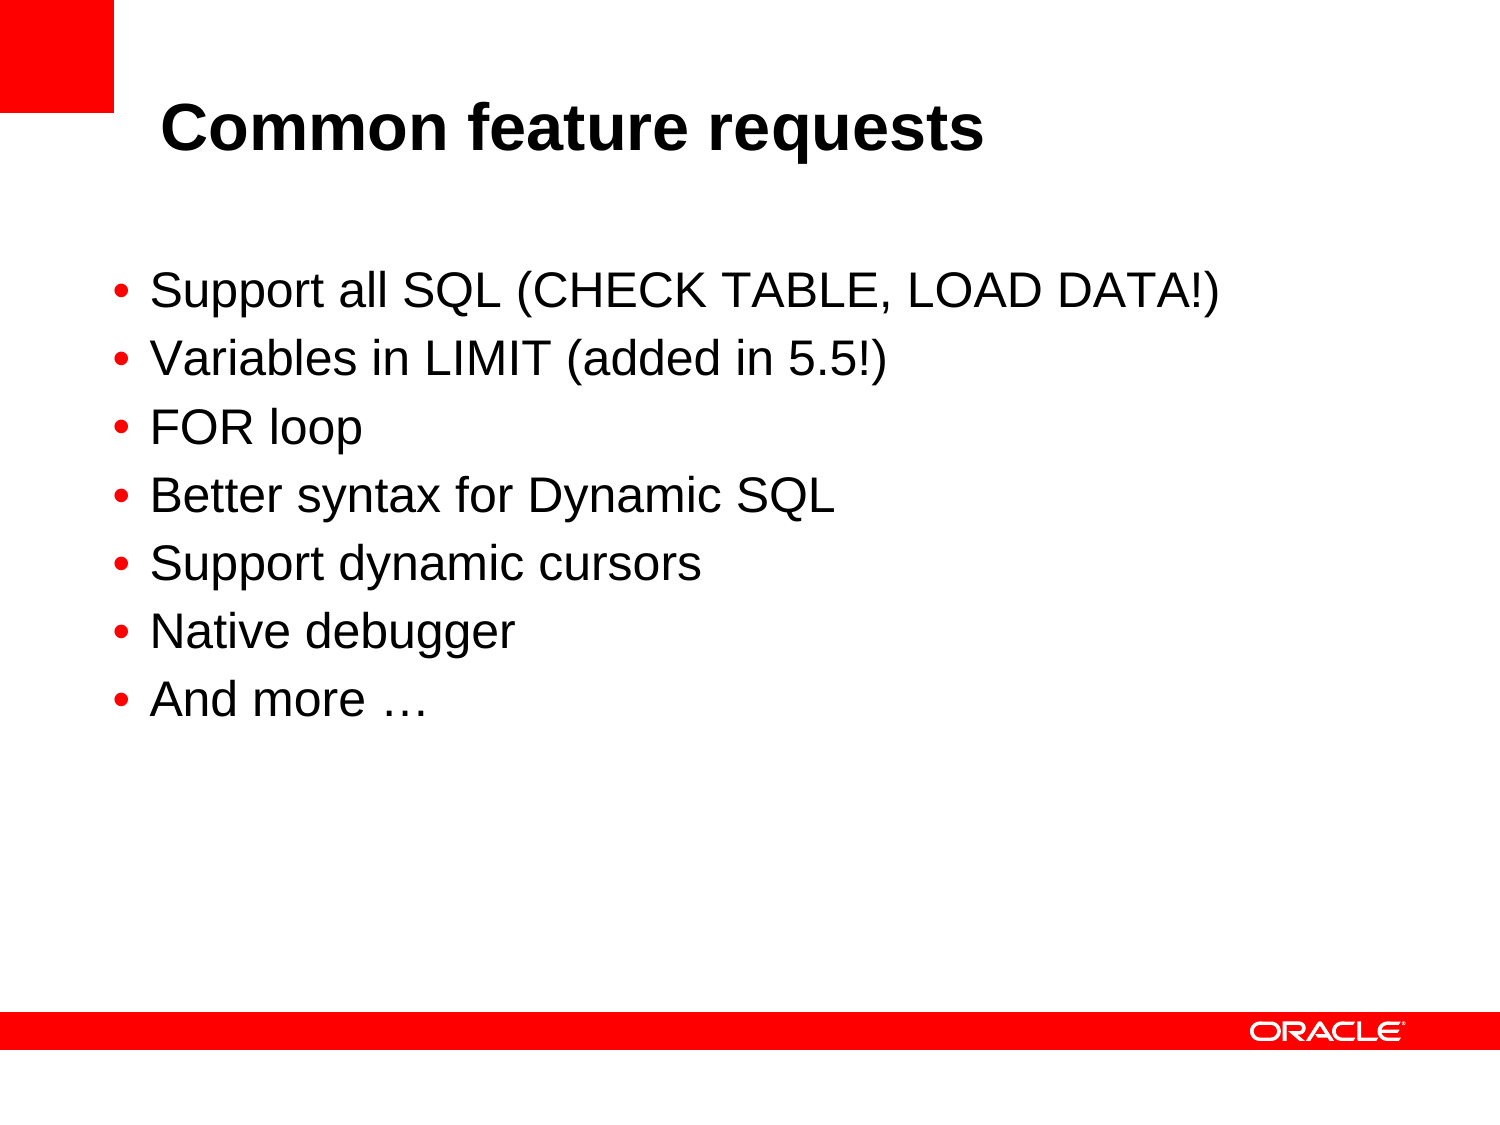

# Common feature requests
Support all SQL (CHECK TABLE, LOAD DATA!)
Variables in LIMIT (added in 5.5!)
FOR loop
Better syntax for Dynamic SQL
Support dynamic cursors
Native debugger
And more …